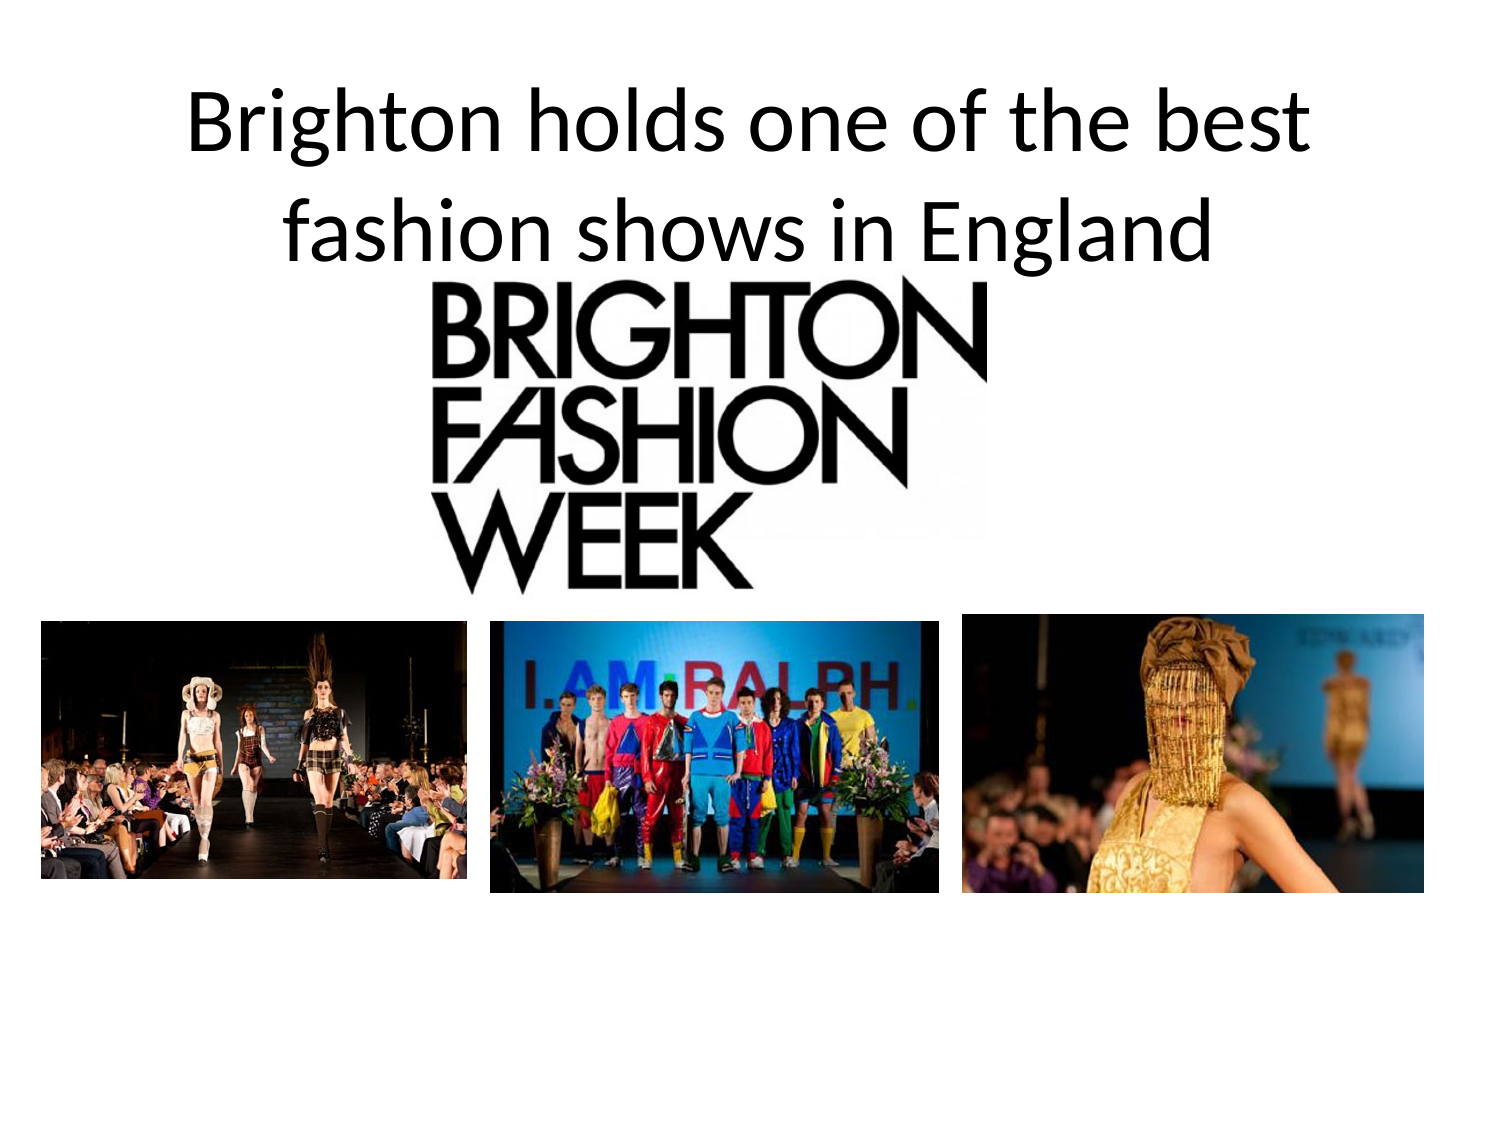

# Brighton holds one of the best fashion shows in England